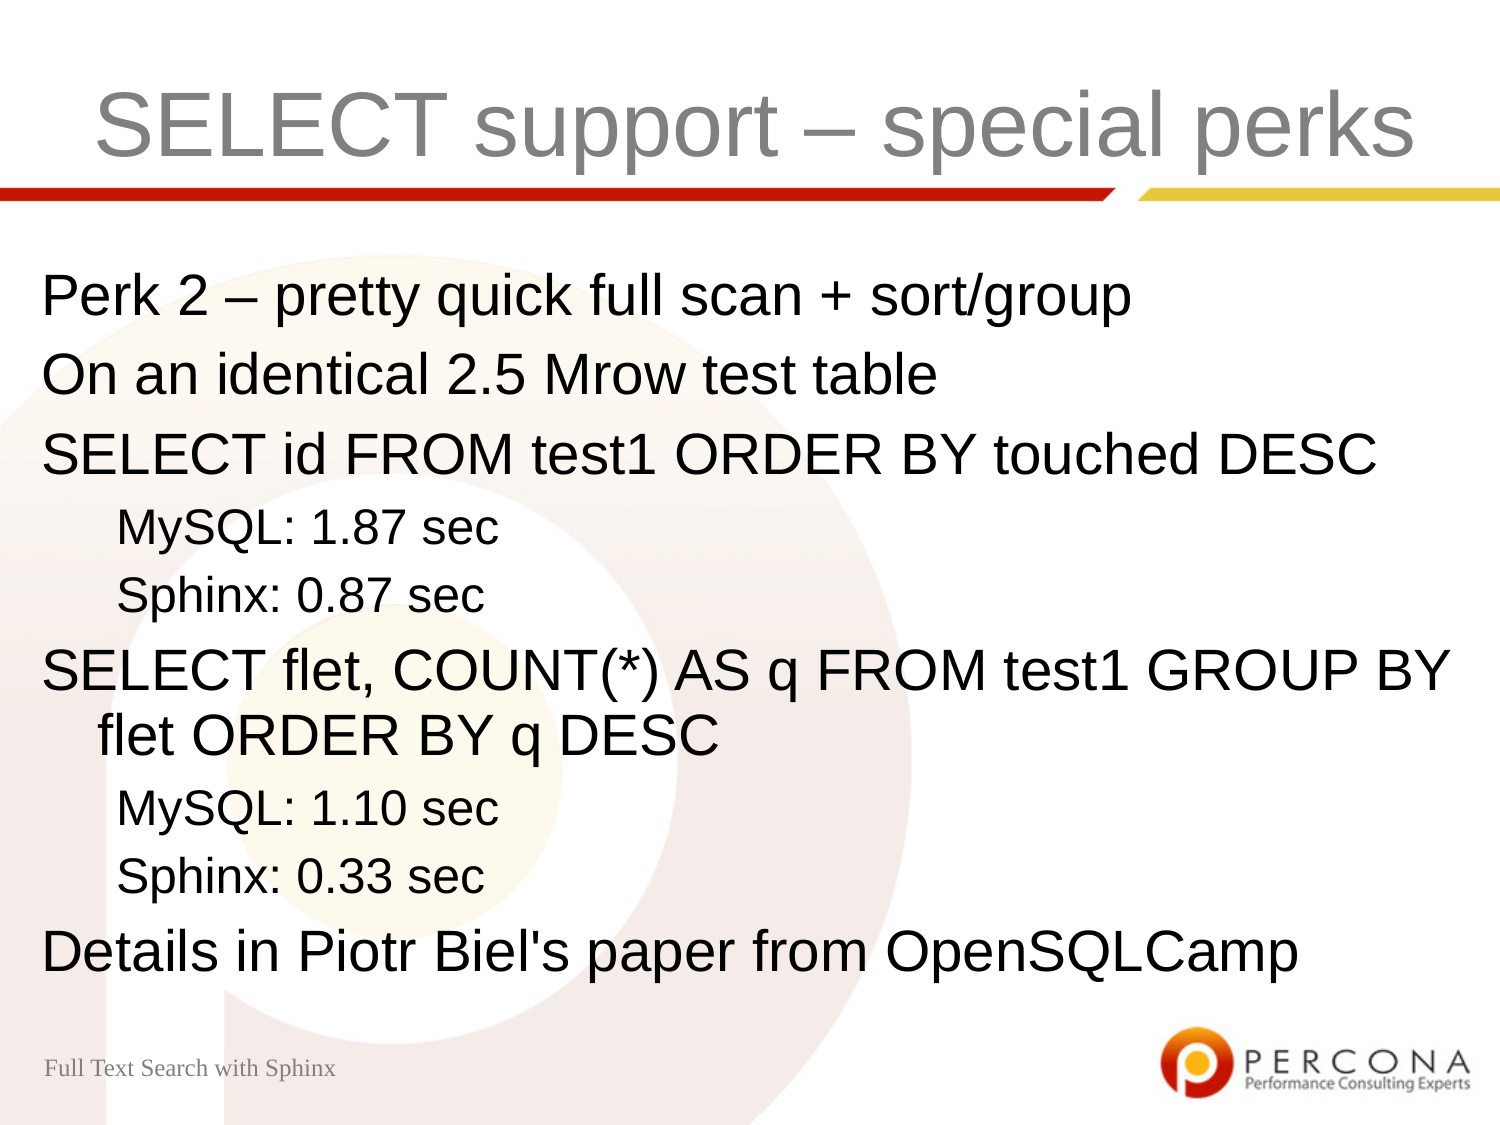

# SELECT support – special perks
Perk 2 – pretty quick full scan + sort/group
On an identical 2.5 Mrow test table
SELECT id FROM test1 ORDER BY touched DESC
MySQL: 1.87 sec
Sphinx: 0.87 sec
SELECT flet, COUNT(*) AS q FROM test1 GROUP BY flet ORDER BY q DESC
MySQL: 1.10 sec
Sphinx: 0.33 sec
Details in Piotr Biel's paper from OpenSQLCamp